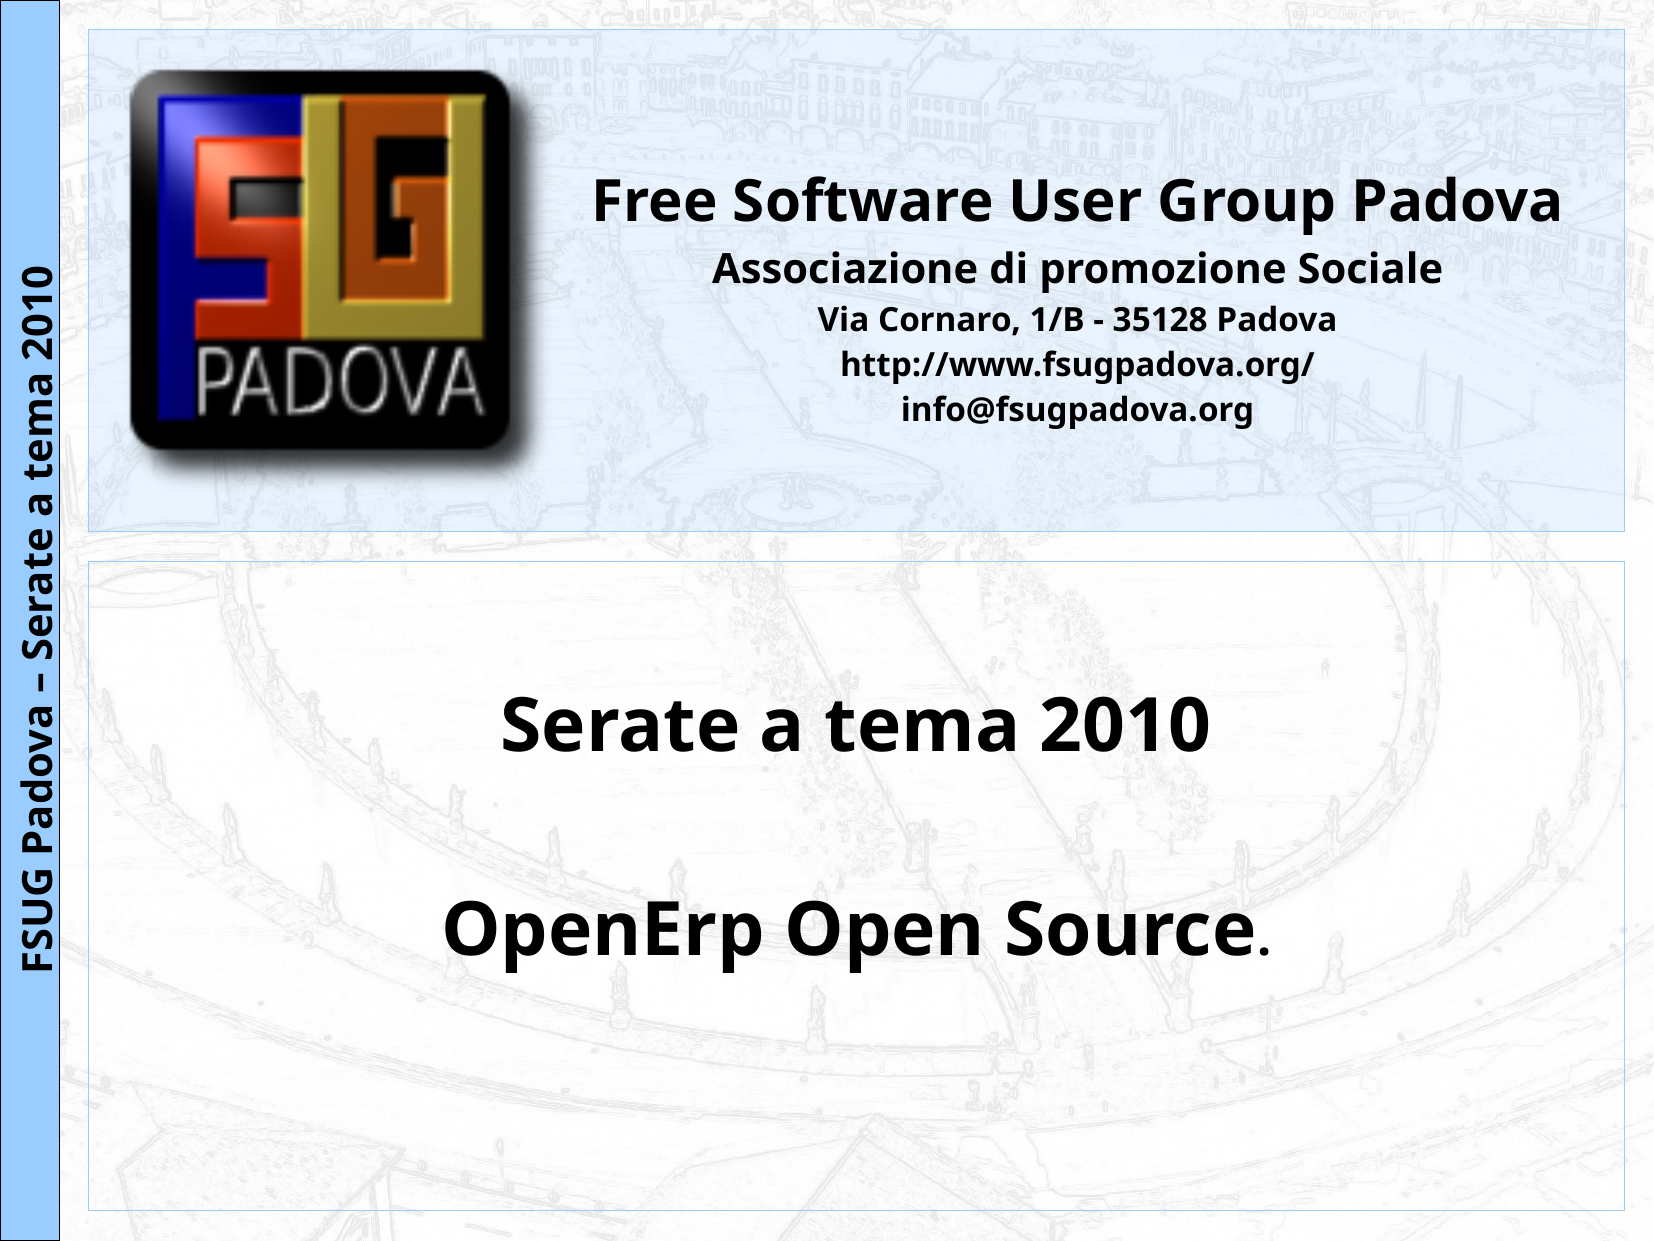

Free Software User Group Padova
Associazione di promozione Sociale
Via Cornaro, 1/B - 35128 Padova
http://www.fsugpadova.org/
info@fsugpadova.org
Serate a tema 2010
OpenErp Open Source.
FSUG Padova – Serate a tema 2010